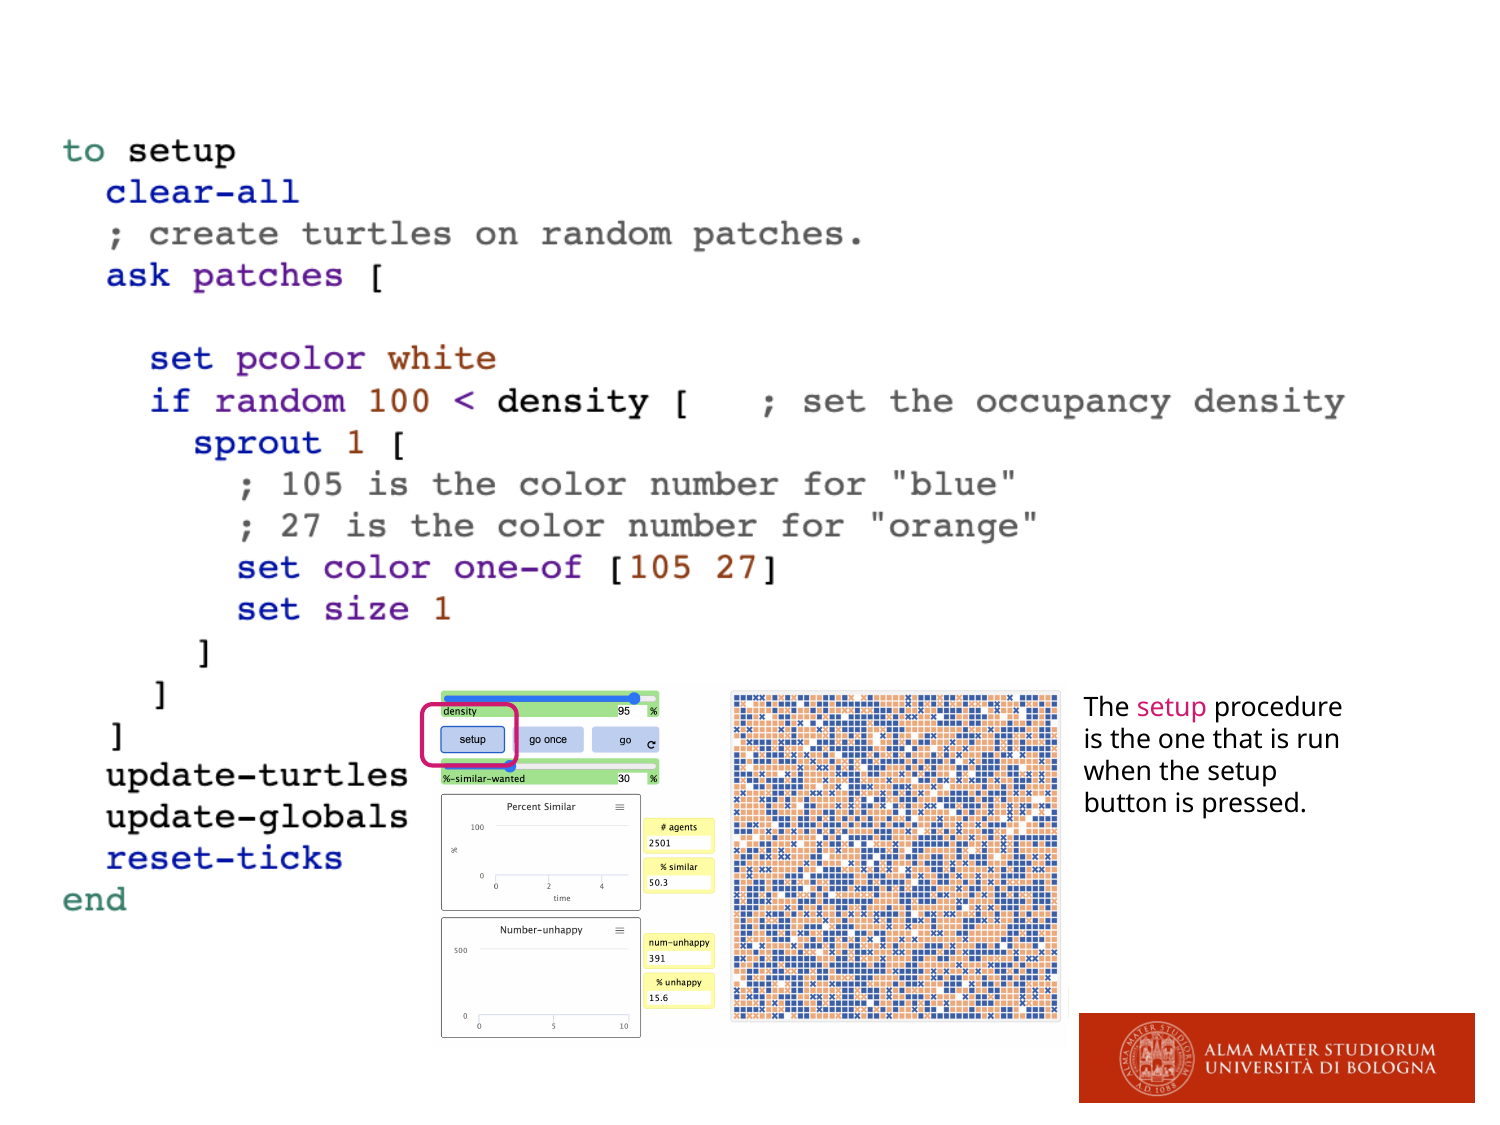

#
The setup procedure is the one that is run when the setup button is pressed.